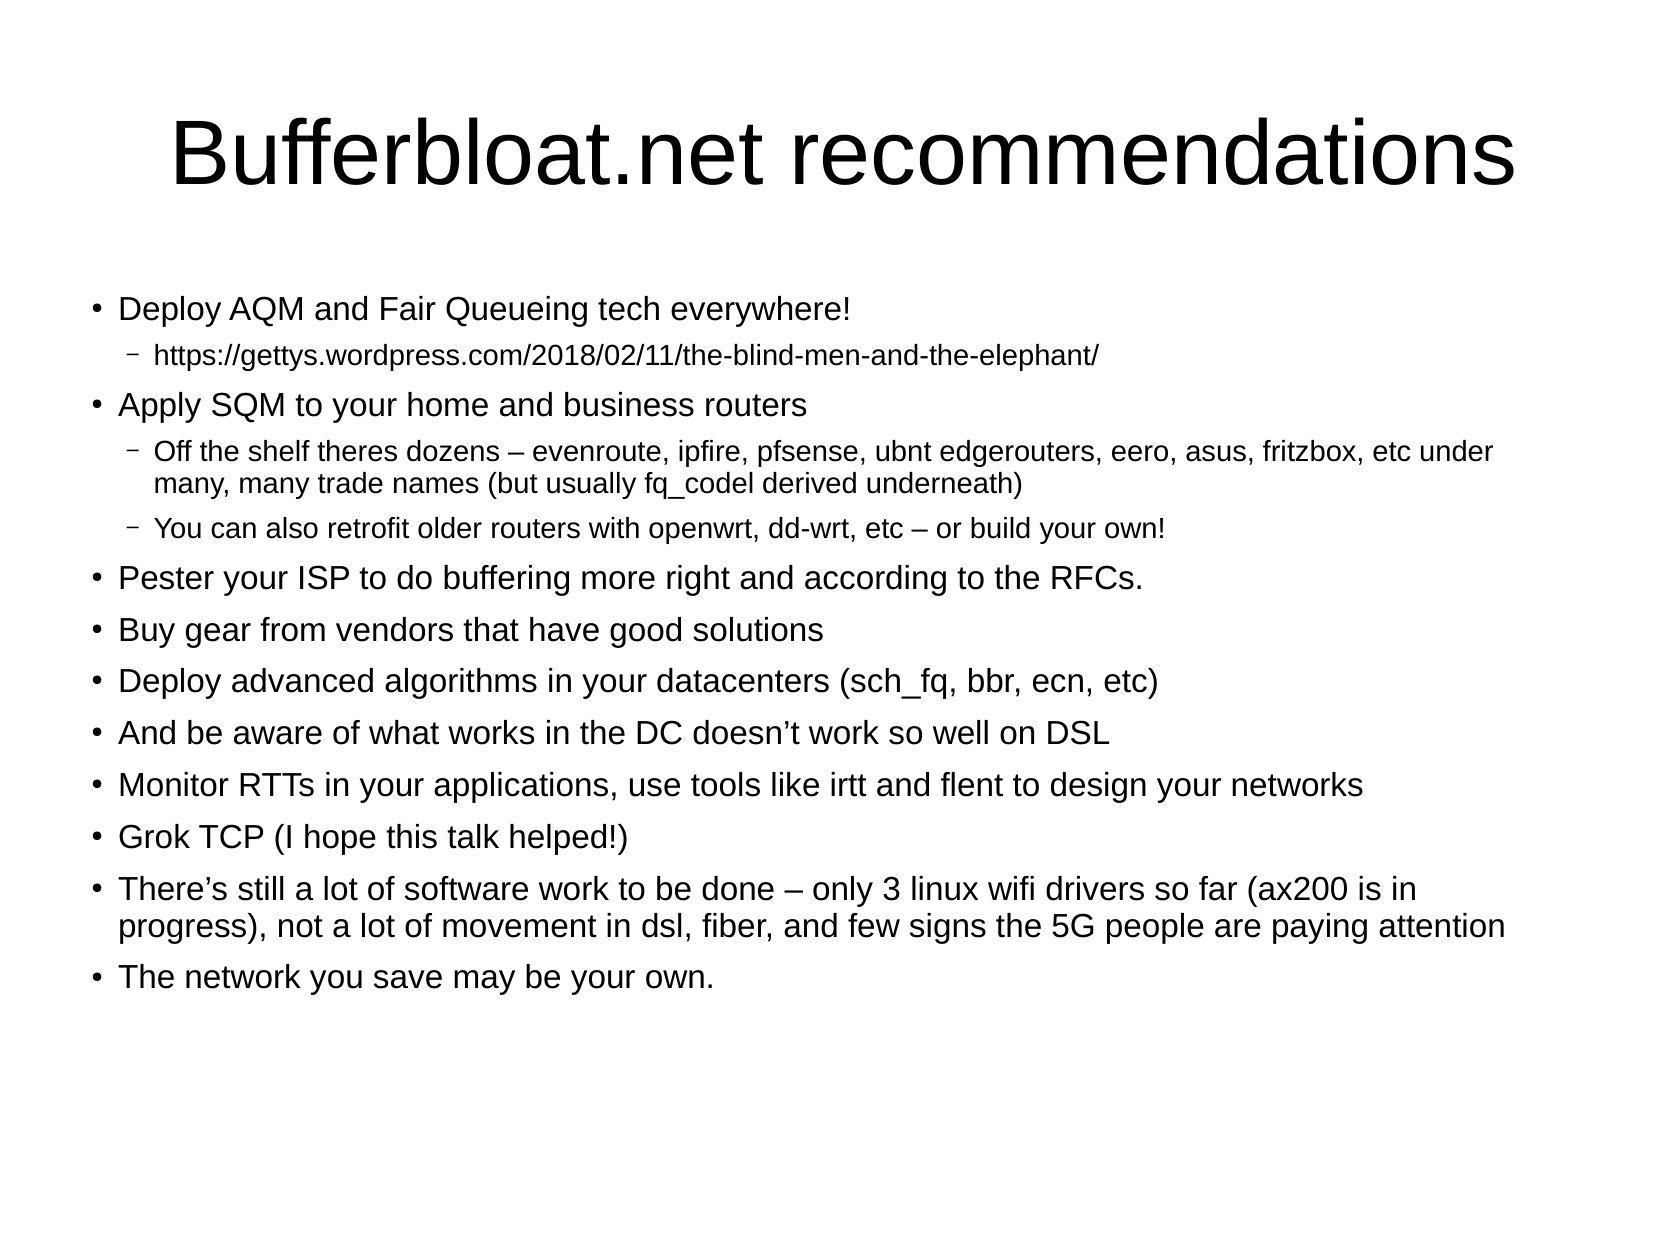

Bufferbloat.net recommendations
Deploy AQM and Fair Queueing tech everywhere!
https://gettys.wordpress.com/2018/02/11/the-blind-men-and-the-elephant/
Apply SQM to your home and business routers
Off the shelf theres dozens – evenroute, ipfire, pfsense, ubnt edgerouters, eero, asus, fritzbox, etc under many, many trade names (but usually fq_codel derived underneath)
You can also retrofit older routers with openwrt, dd-wrt, etc – or build your own!
Pester your ISP to do buffering more right and according to the RFCs.
Buy gear from vendors that have good solutions
Deploy advanced algorithms in your datacenters (sch_fq, bbr, ecn, etc)
And be aware of what works in the DC doesn’t work so well on DSL
Monitor RTTs in your applications, use tools like irtt and flent to design your networks
Grok TCP (I hope this talk helped!)
There’s still a lot of software work to be done – only 3 linux wifi drivers so far (ax200 is in progress), not a lot of movement in dsl, fiber, and few signs the 5G people are paying attention
The network you save may be your own.
# Bufferbloat.net Recommendations